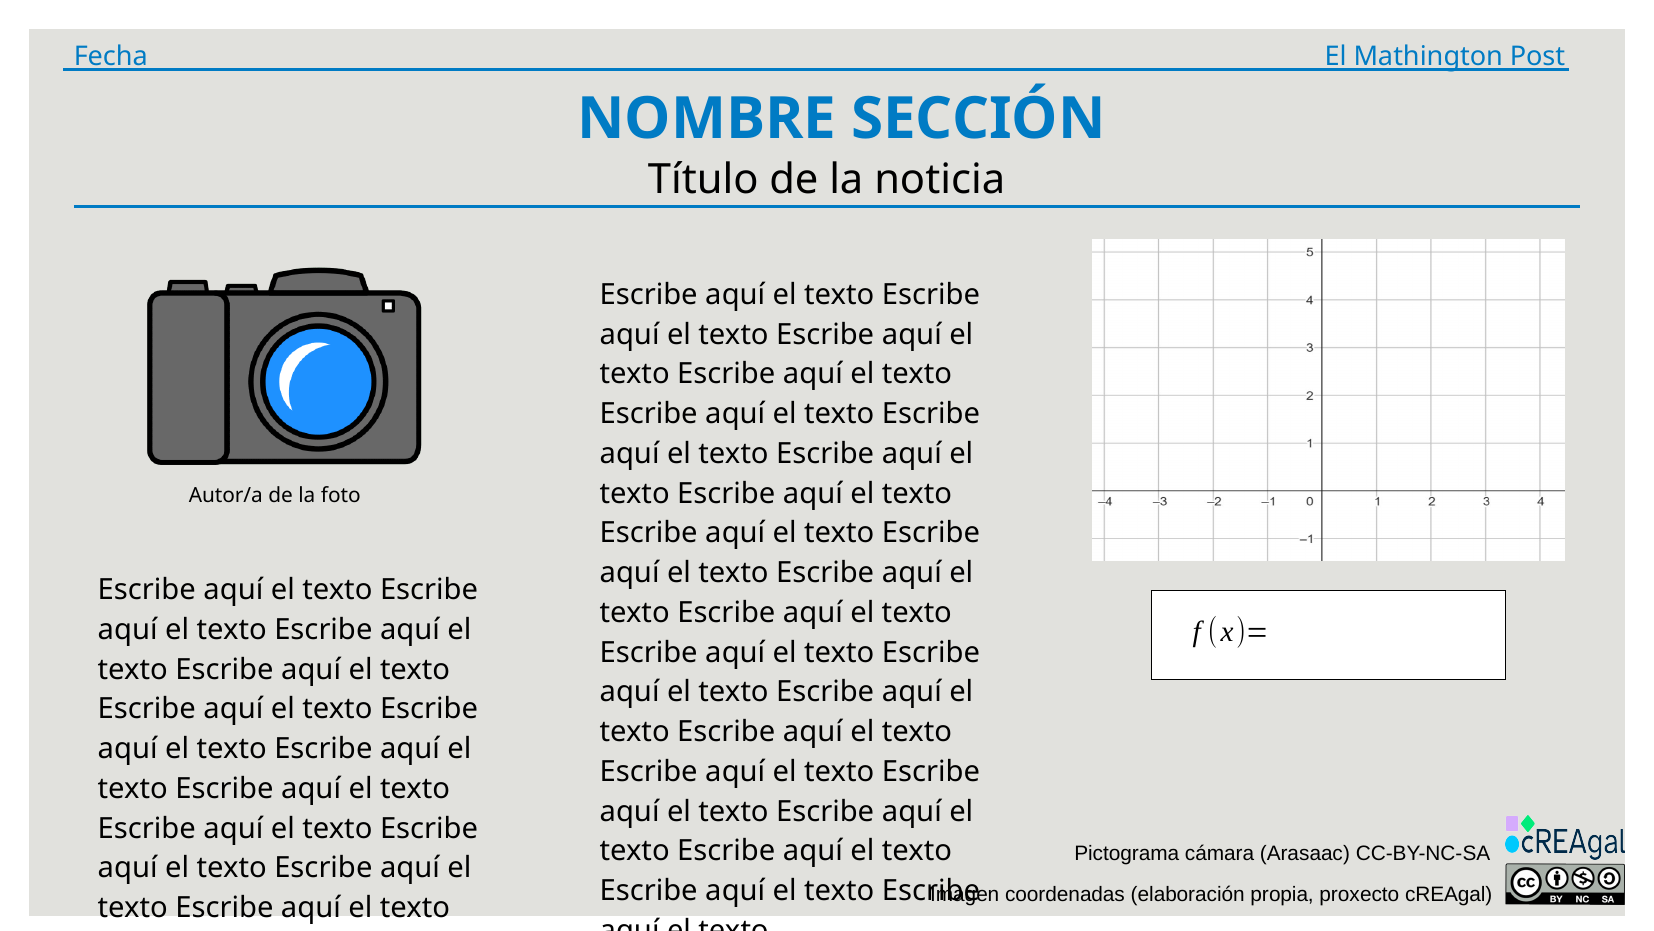

Fecha
El Mathington Post
NOMBRE SECCIÓN
Título de la noticia
Escribe aquí el texto Escribe aquí el texto Escribe aquí el texto Escribe aquí el texto Escribe aquí el texto Escribe aquí el texto Escribe aquí el texto Escribe aquí el texto Escribe aquí el texto Escribe aquí el texto Escribe aquí el texto Escribe aquí el texto
Escribe aquí el texto Escribe aquí el texto Escribe aquí el texto Escribe aquí el texto Escribe aquí el texto Escribe aquí el texto Escribe aquí el texto Escribe aquí el texto Escribe aquí el texto Escribe aquí el texto.
Autor/a de la foto
Escribe aquí el texto Escribe aquí el texto Escribe aquí el texto Escribe aquí el texto Escribe aquí el texto Escribe aquí el texto Escribe aquí el texto Escribe aquí el texto Escribe aquí el texto Escribe aquí el texto Escribe aquí el texto Escribe aquí el texto
Pictograma cámara (Arasaac) CC-BY-NC-SA
Imagen coordenadas (elaboración propia, proxecto cREAgal)